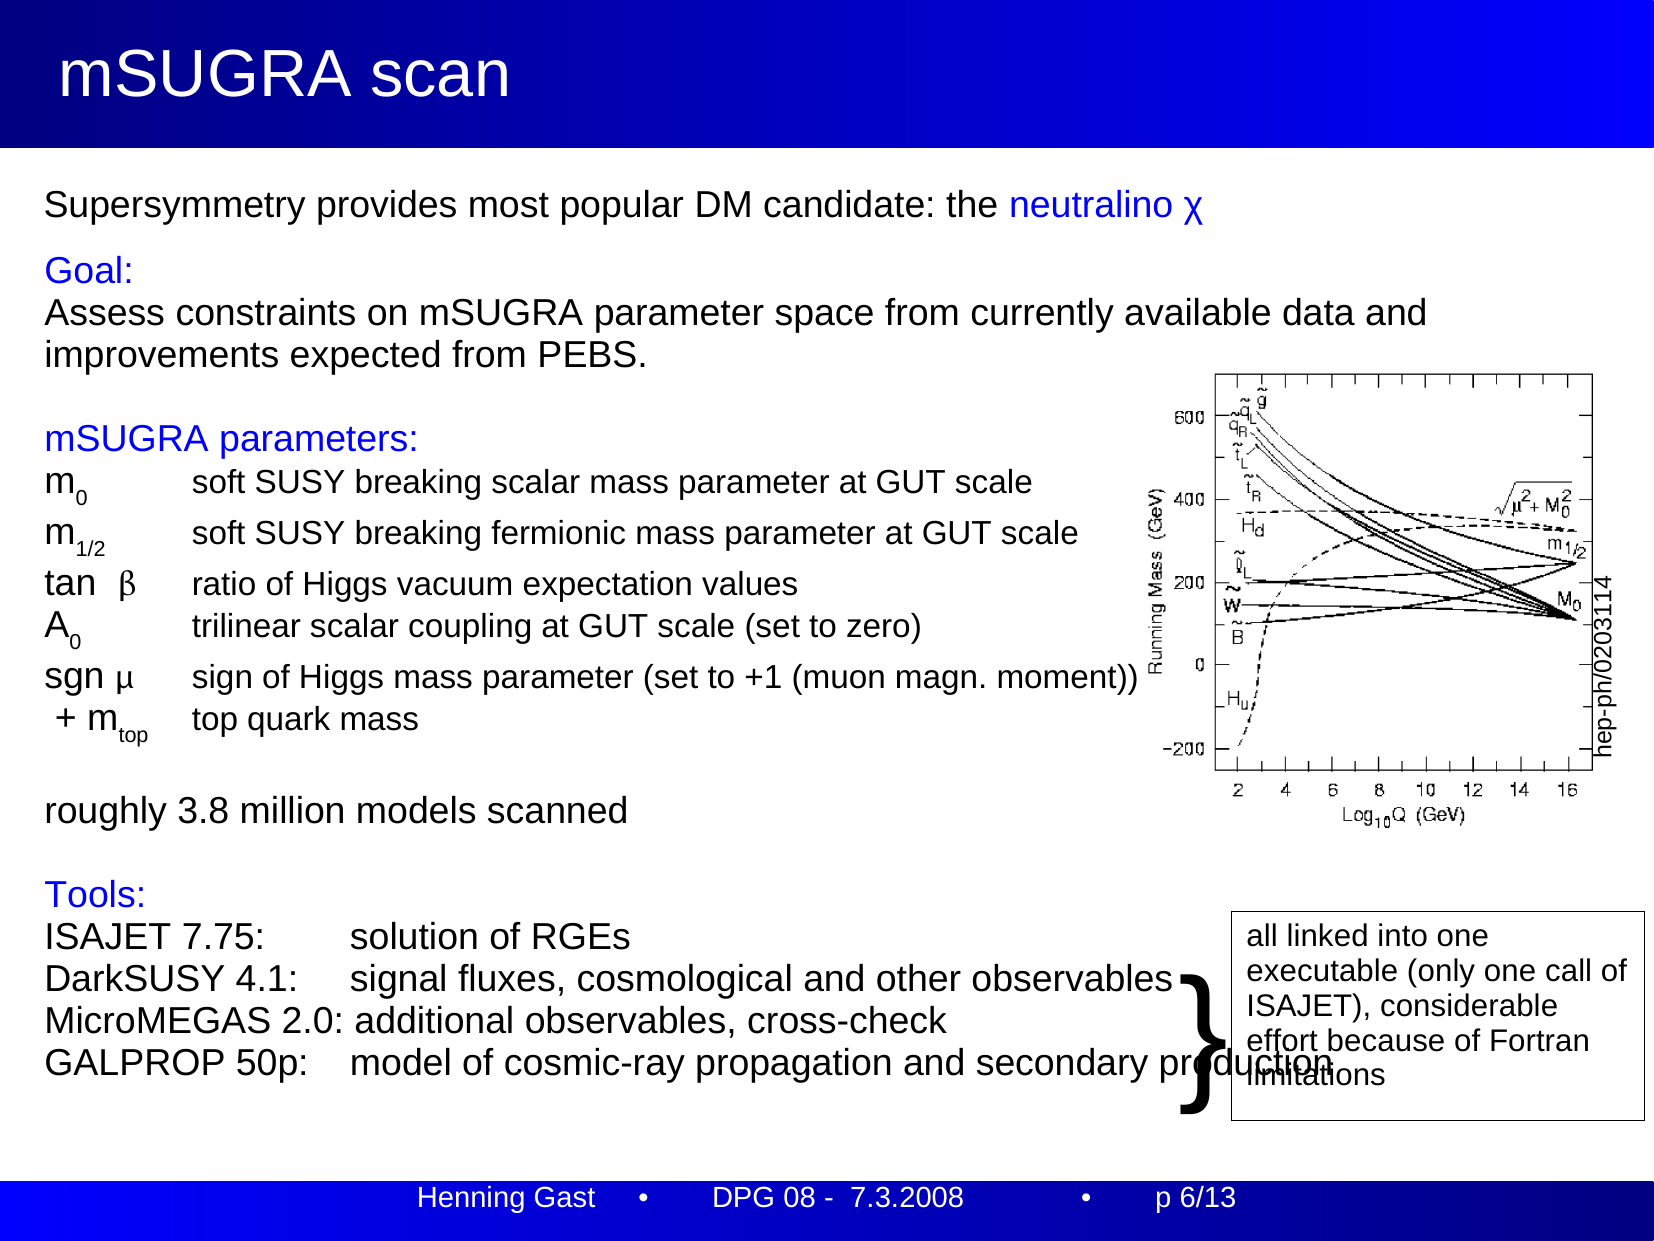

# mSUGRA scan
Supersymmetry provides most popular DM candidate: the neutralino χ
Goal:
Assess constraints on mSUGRA parameter space from currently available data and improvements expected from PEBS.
mSUGRA parameters:
m0 		soft SUSY breaking scalar mass parameter at GUT scale
m1/2 		soft SUSY breaking fermionic mass parameter at GUT scale
tan 		ratio of Higgs vacuum expectation values
A0 		trilinear scalar coupling at GUT scale (set to zero)
sgn  	sign of Higgs mass parameter (set to +1 (muon magn. moment))
 + mtop 	top quark mass
roughly 3.8 million models scanned
Tools:
ISAJET 7.75: 	 solution of RGEs
DarkSUSY 4.1:	 signal fluxes, cosmological and other observables
MicroMEGAS 2.0: additional observables, cross-check
GALPROP 50p:	 model of cosmic-ray propagation and secondary production
hep-ph/0203114
all linked into one executable (only one call of ISAJET), considerable effort because of Fortran limitations
}